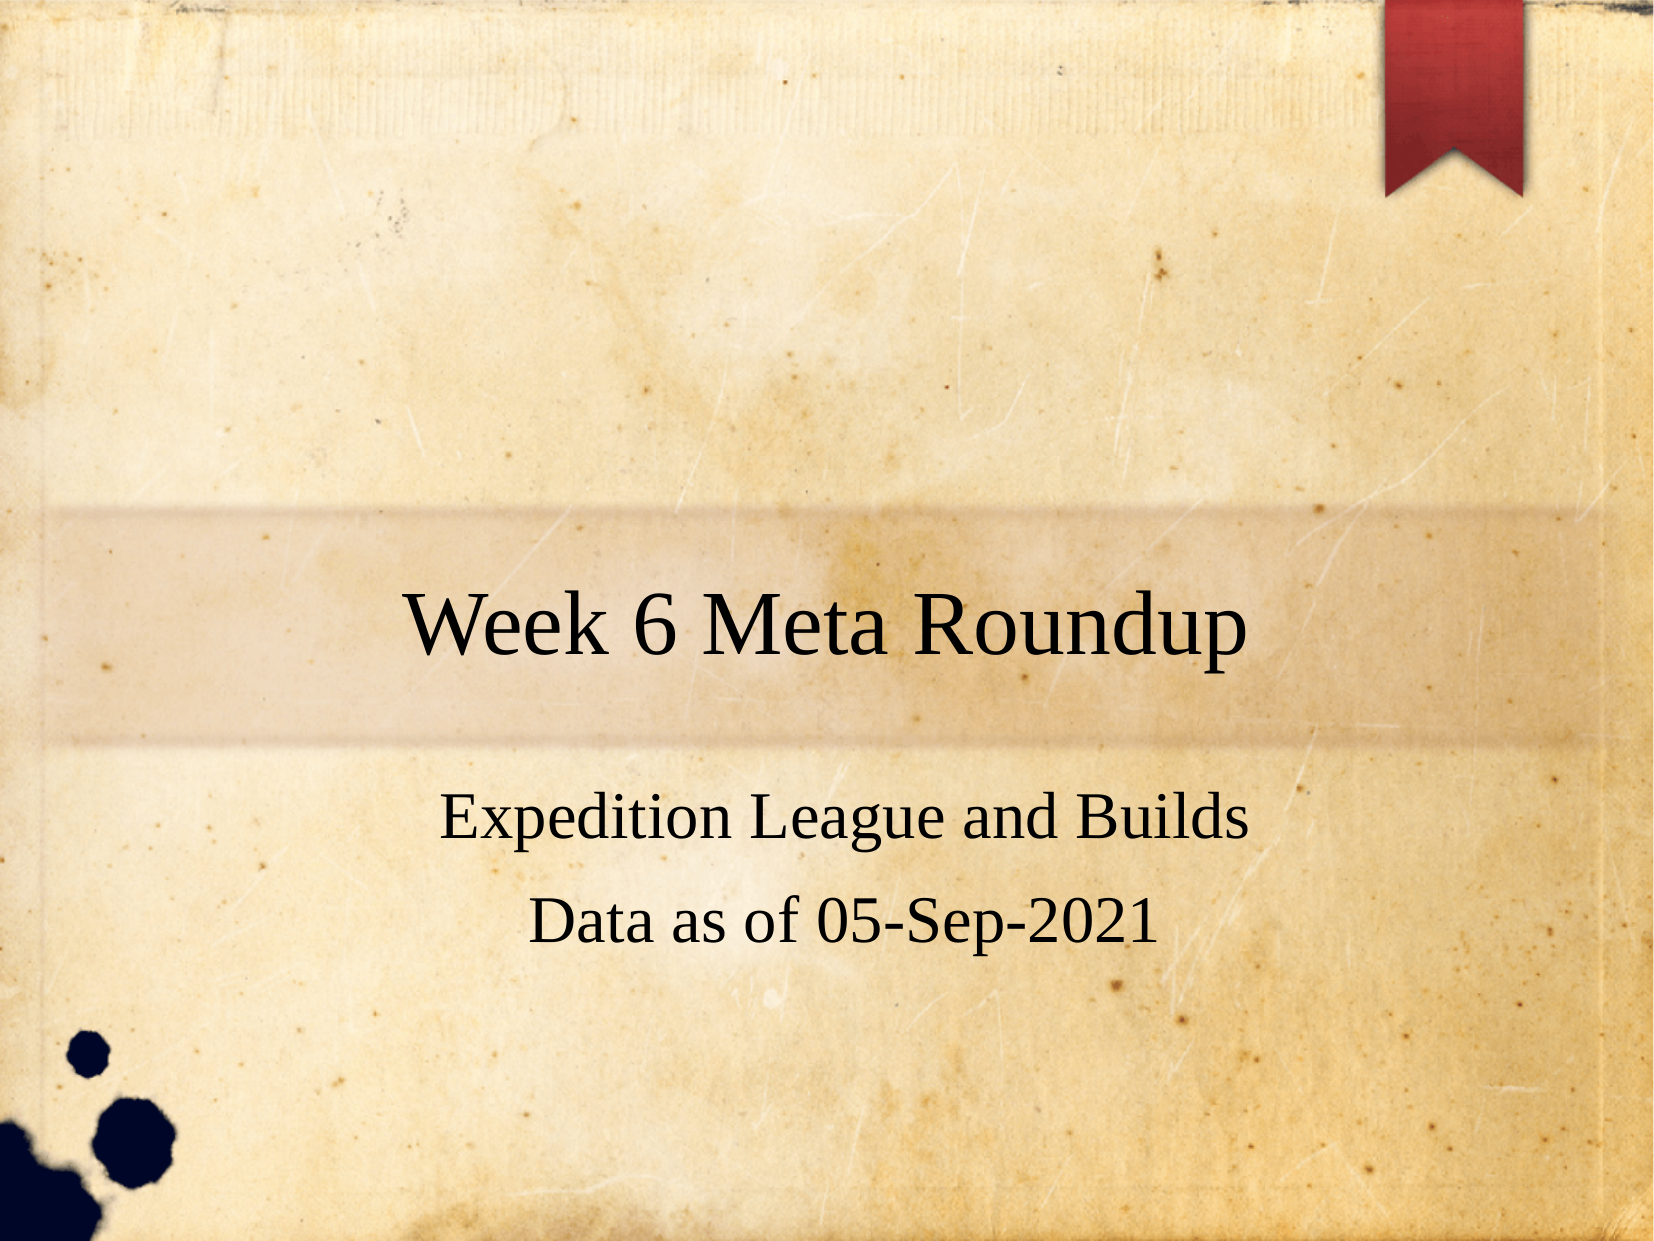

# Week 6 Meta Roundup
Expedition League and Builds
Data as of 05-Sep-2021